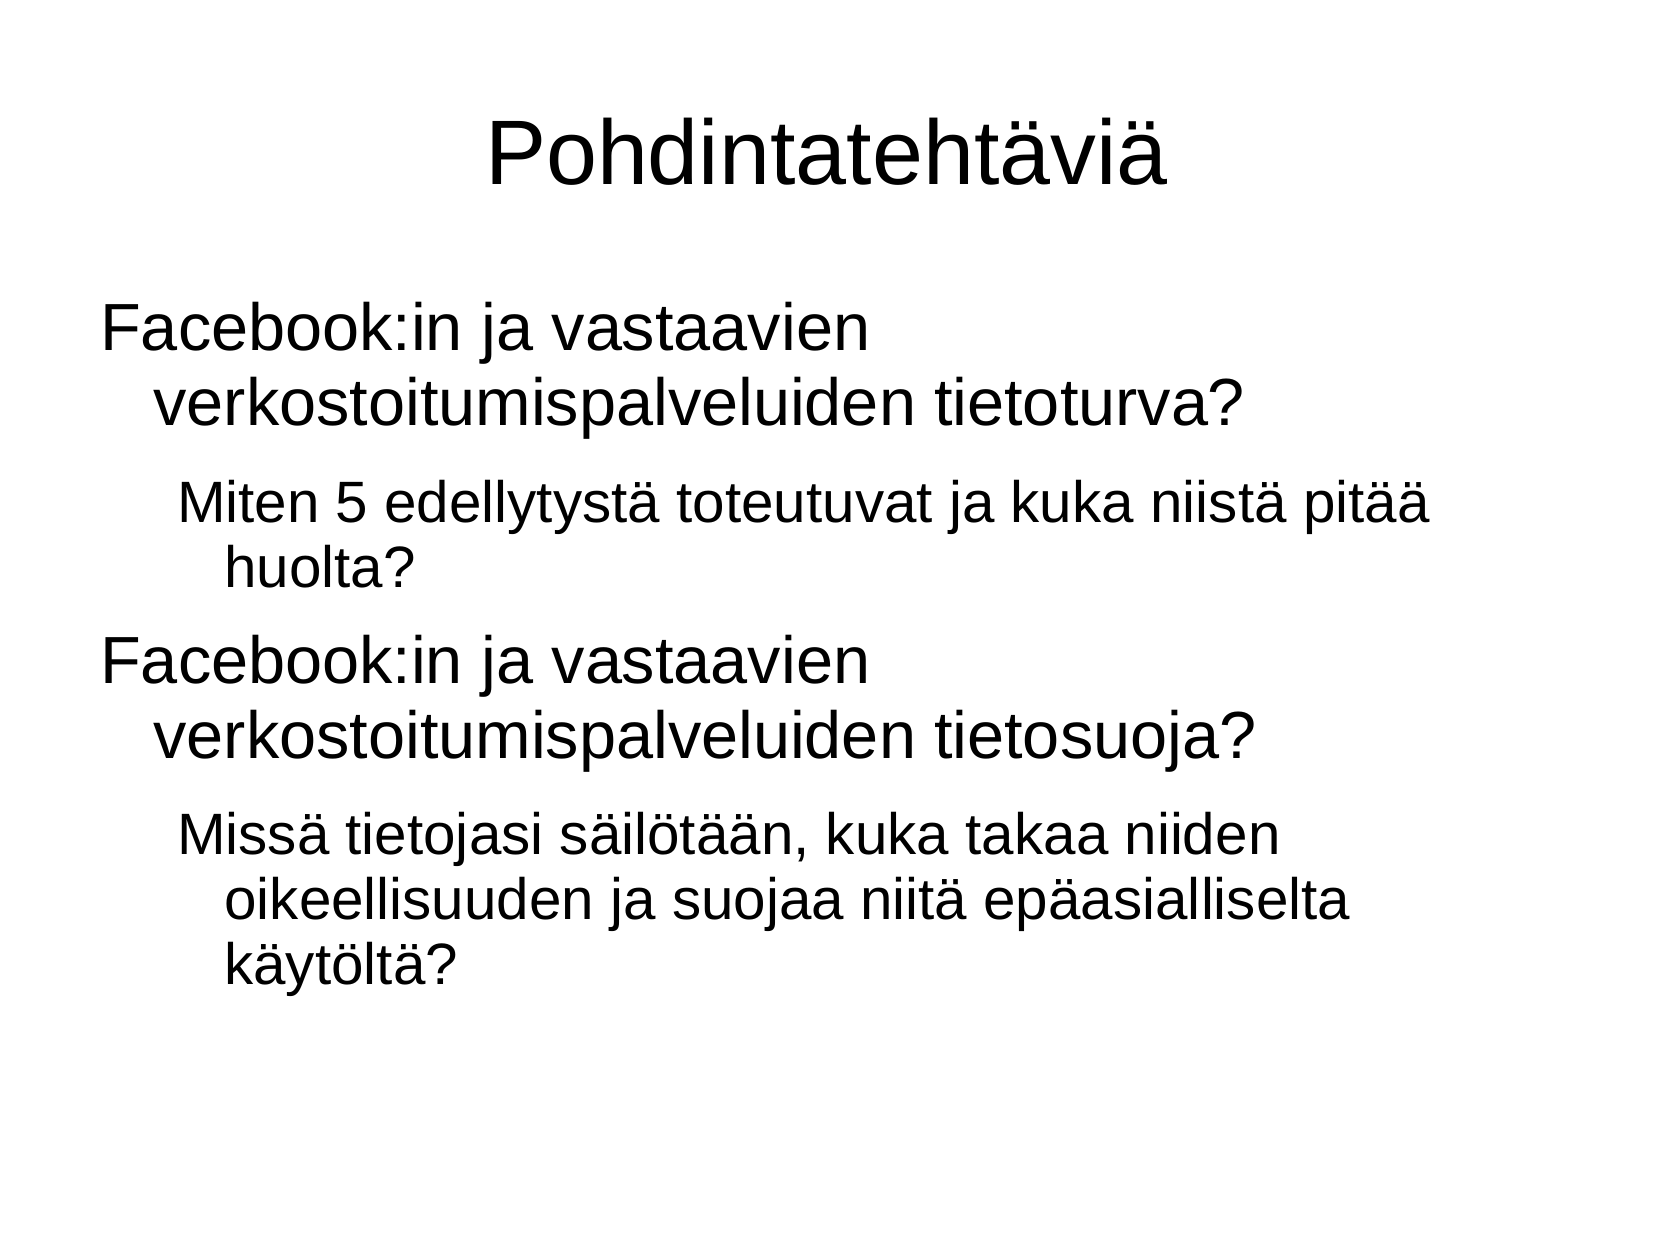

# Pohdintatehtäviä
Facebook:in ja vastaavien verkostoitumispalveluiden tietoturva?
Miten 5 edellytystä toteutuvat ja kuka niistä pitää huolta?
Facebook:in ja vastaavien verkostoitumispalveluiden tietosuoja?
Missä tietojasi säilötään, kuka takaa niiden oikeellisuuden ja suojaa niitä epäasialliselta käytöltä?